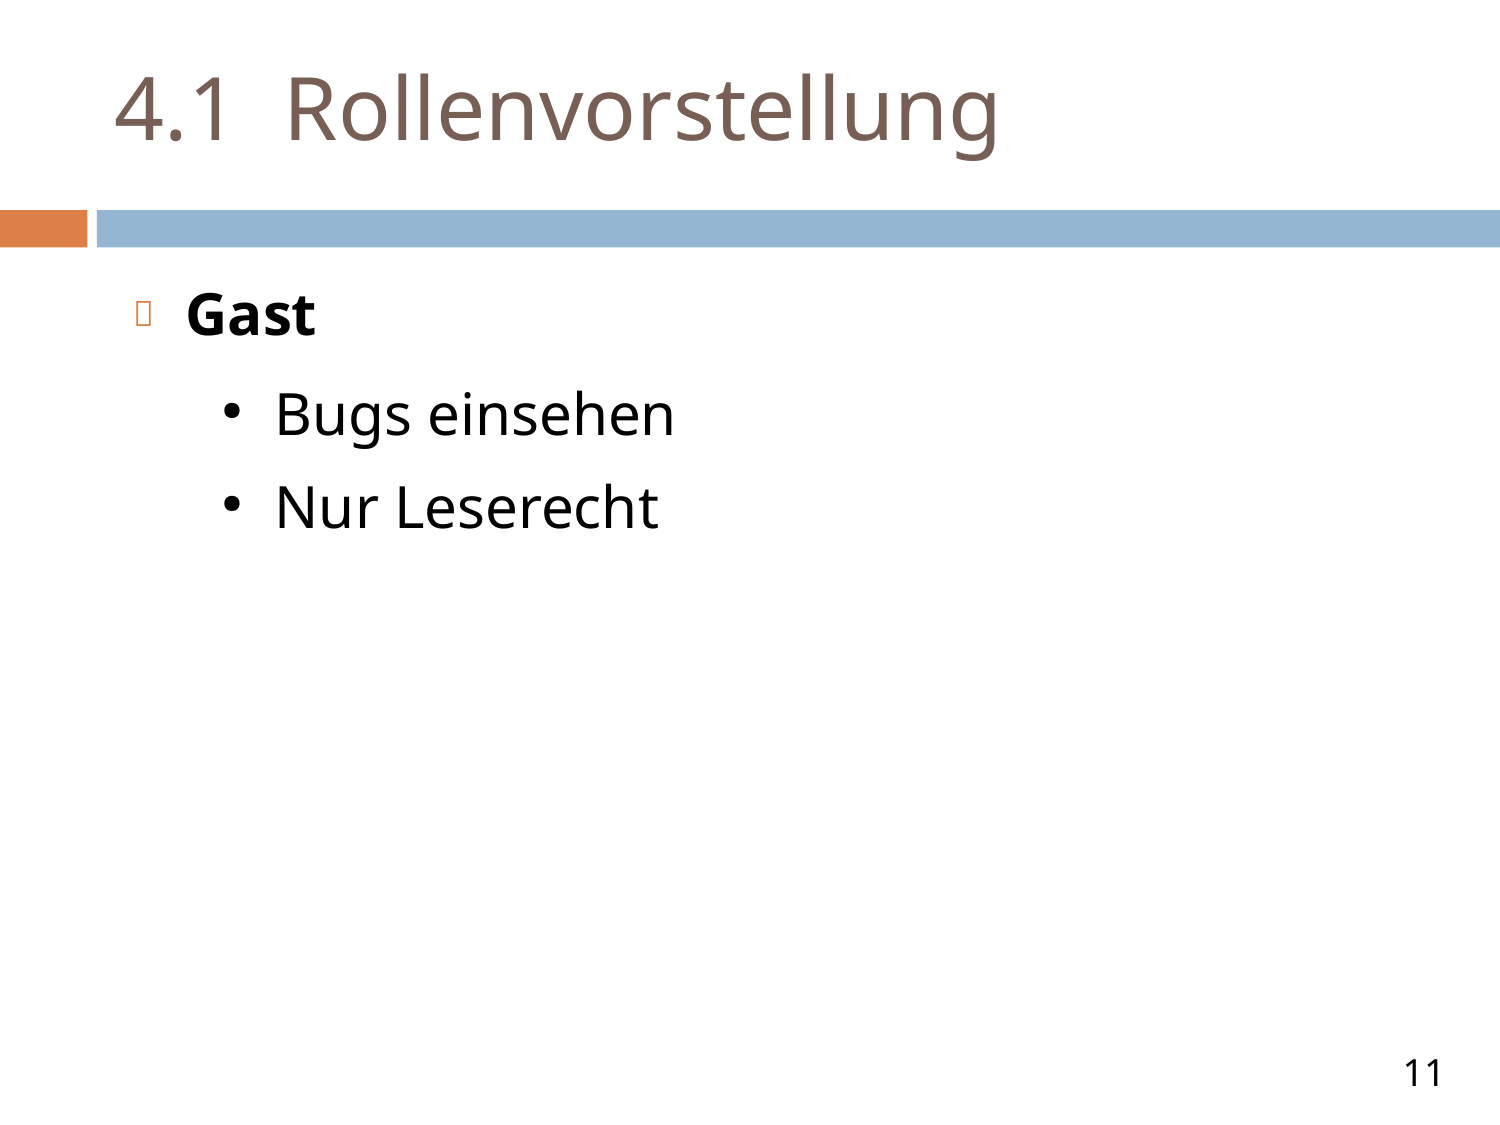

# 4.1 Rollenvorstellung
Gast
Bugs einsehen
Nur Leserecht
11